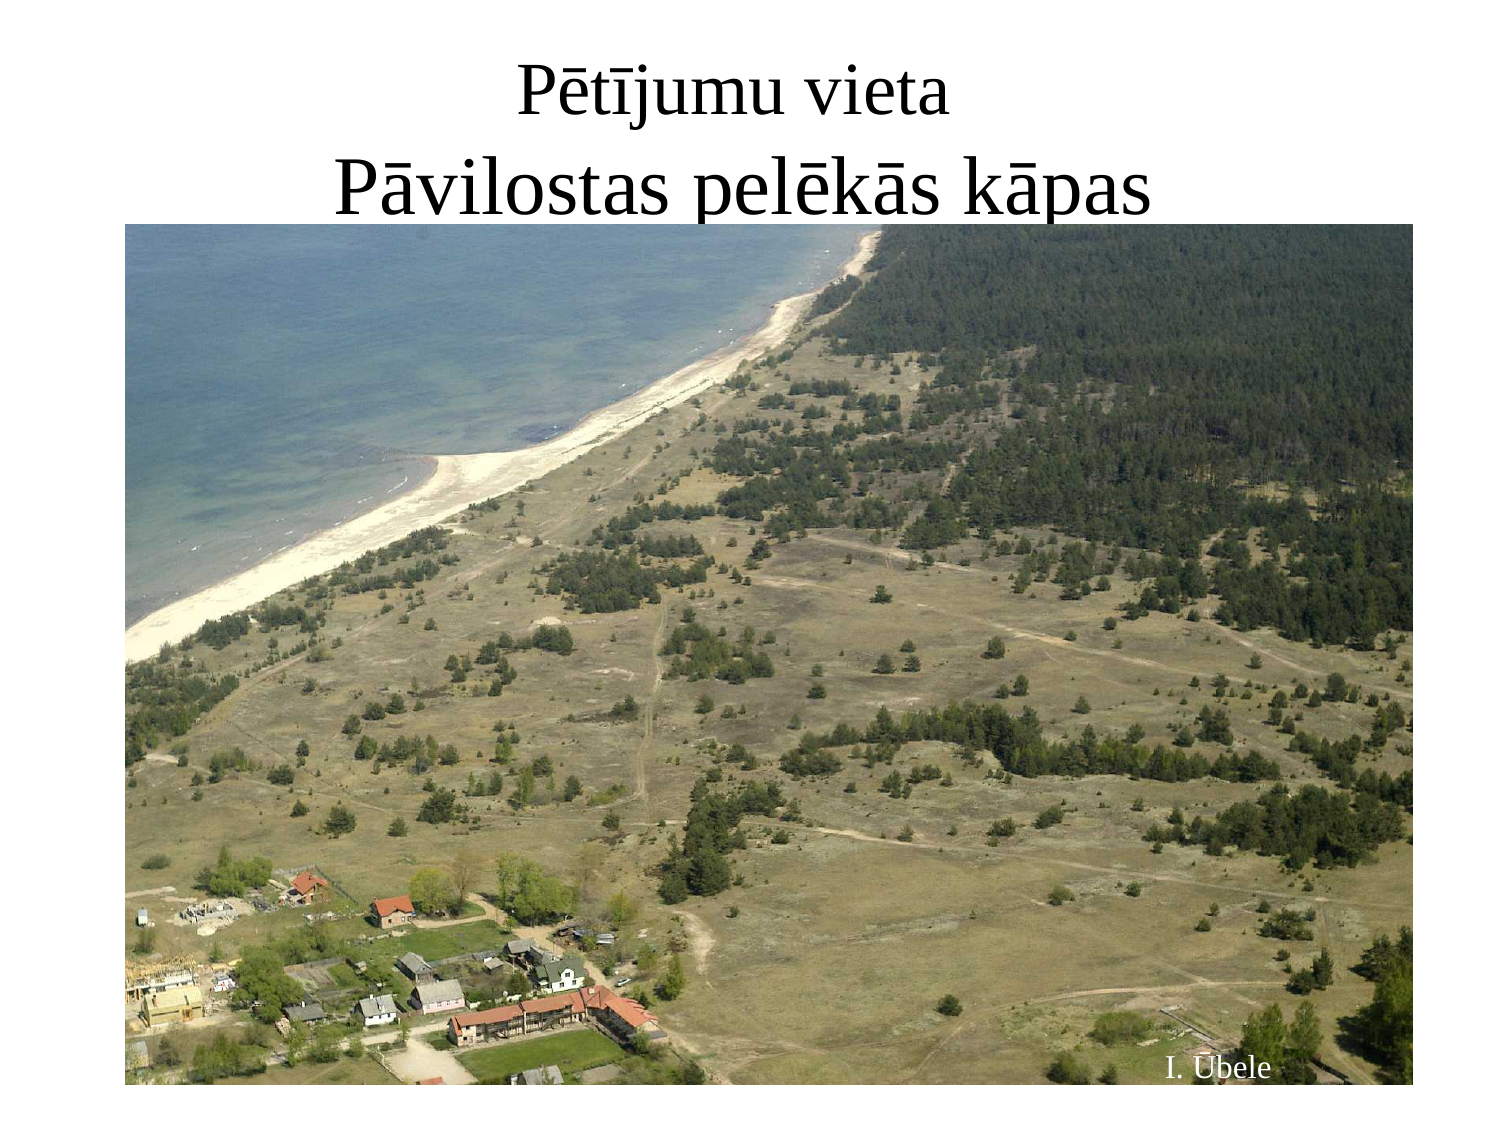

# Pētījumu vieta Pāvilostas pelēkās kāpas
I. Ūbele